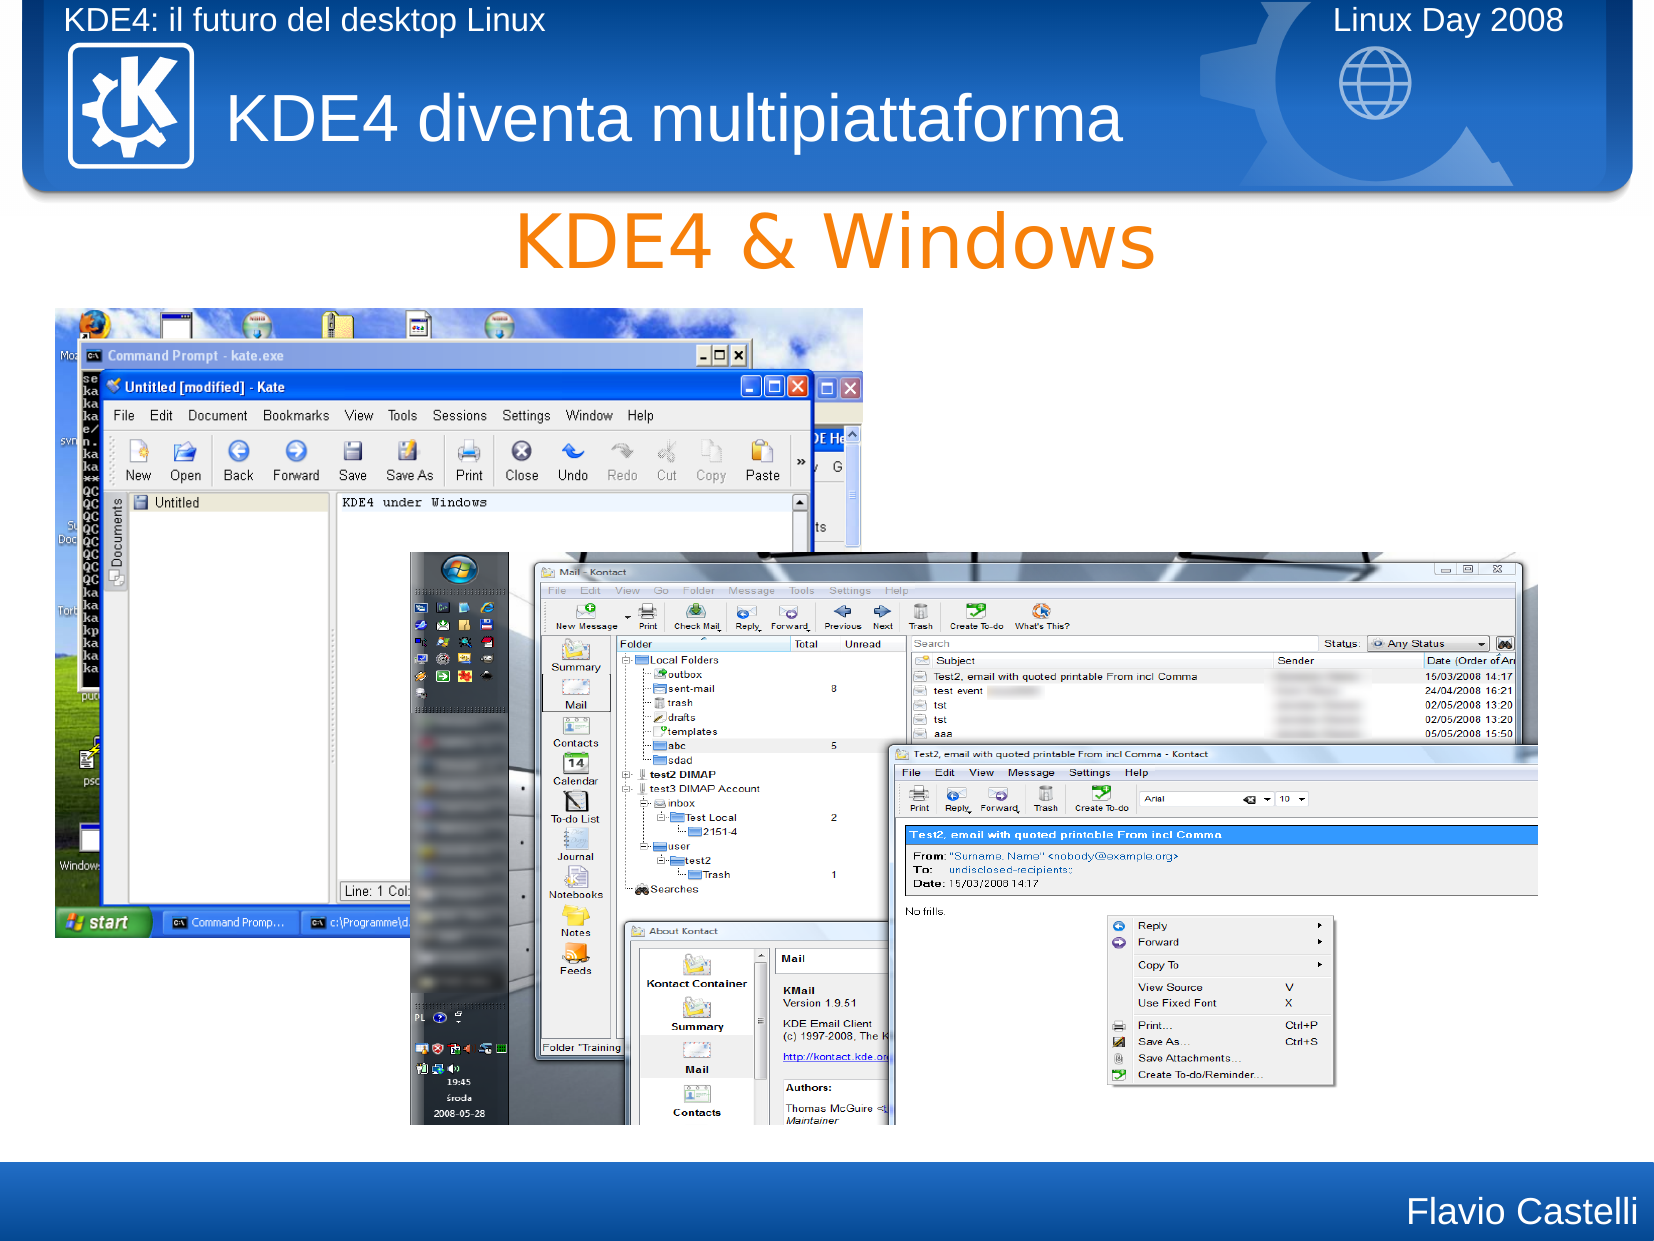

# KDE4 diventa multipiattaforma
KDE4 & Windows